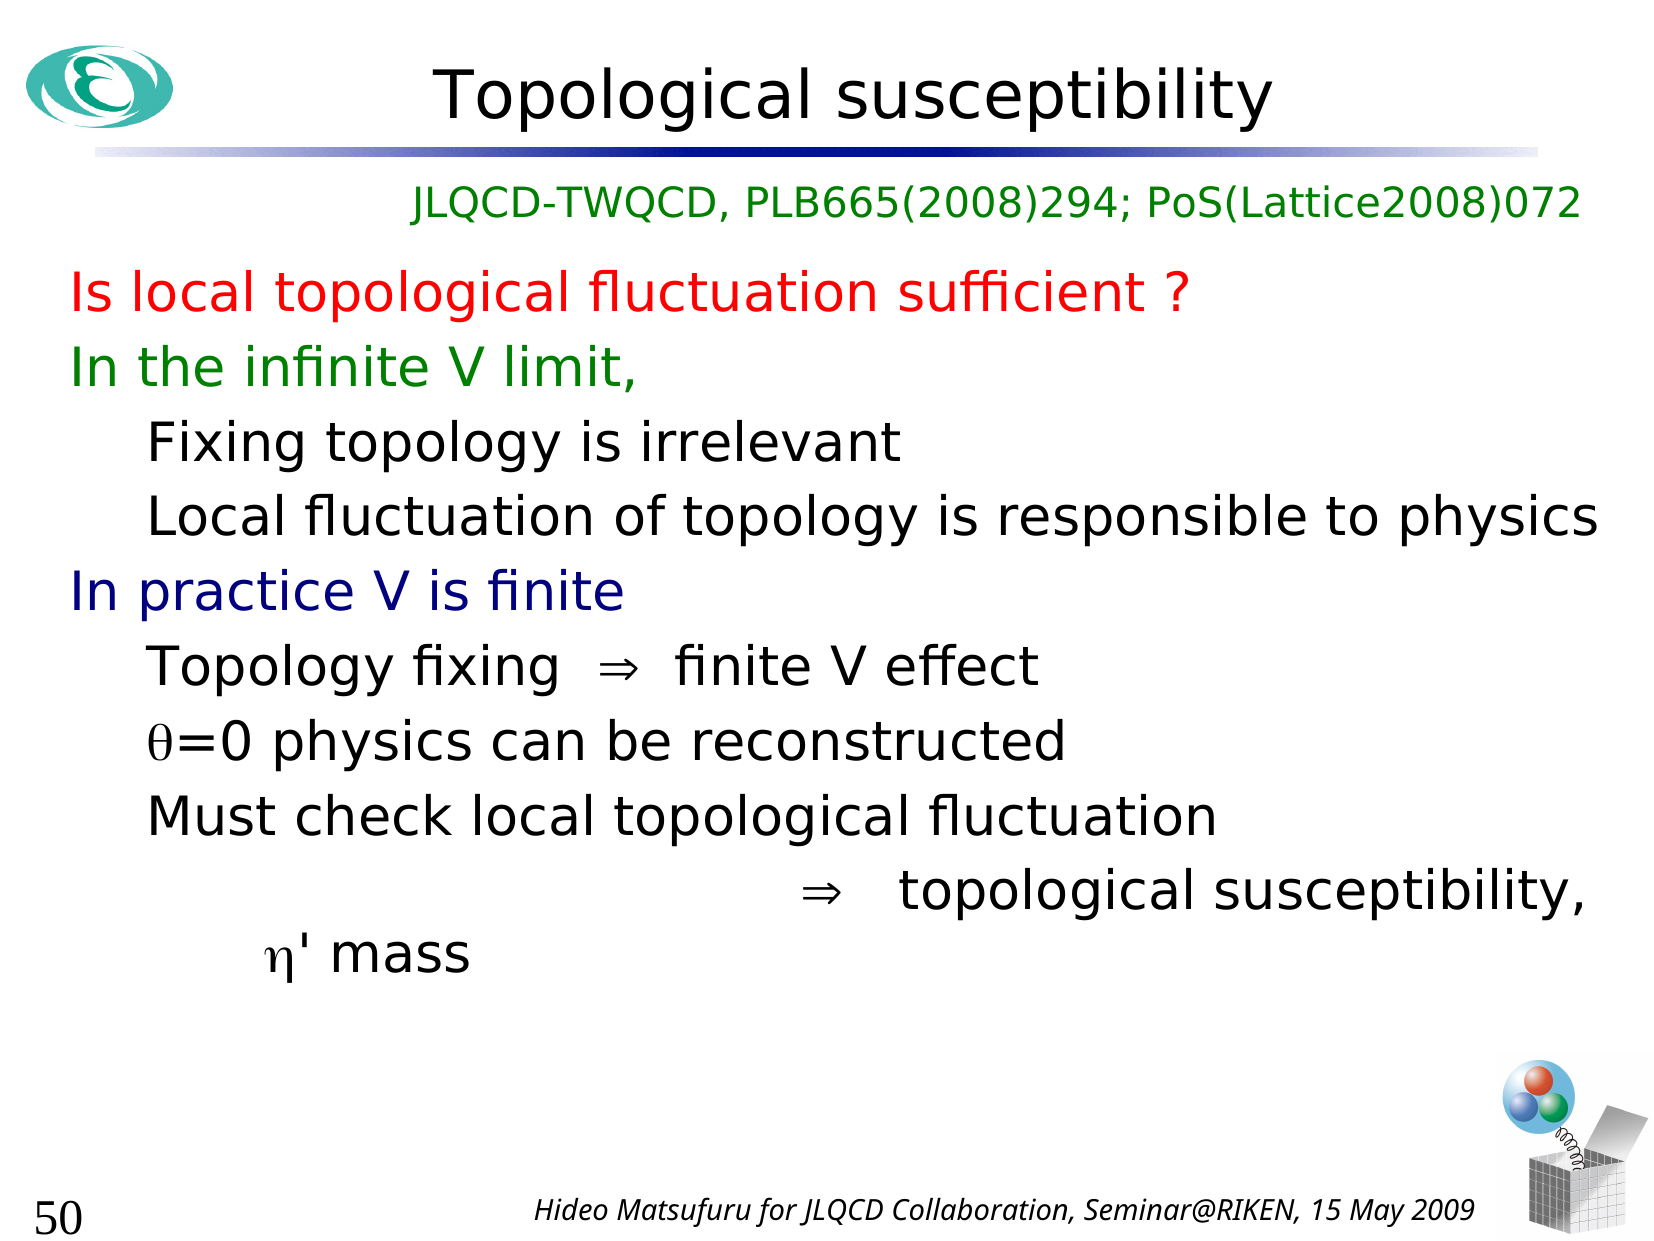

# Topological susceptibility
JLQCD-TWQCD, PLB665(2008)294; PoS(Lattice2008)072
Is local topological fluctuation sufficient ?
In the infinite V limit,
Fixing topology is irrelevant
Local fluctuation of topology is responsible to physics
In practice V is finite
Topology fixing  finite V effect
=0 physics can be reconstructed
Must check local topological fluctuation
  topological susceptibility, ' mass